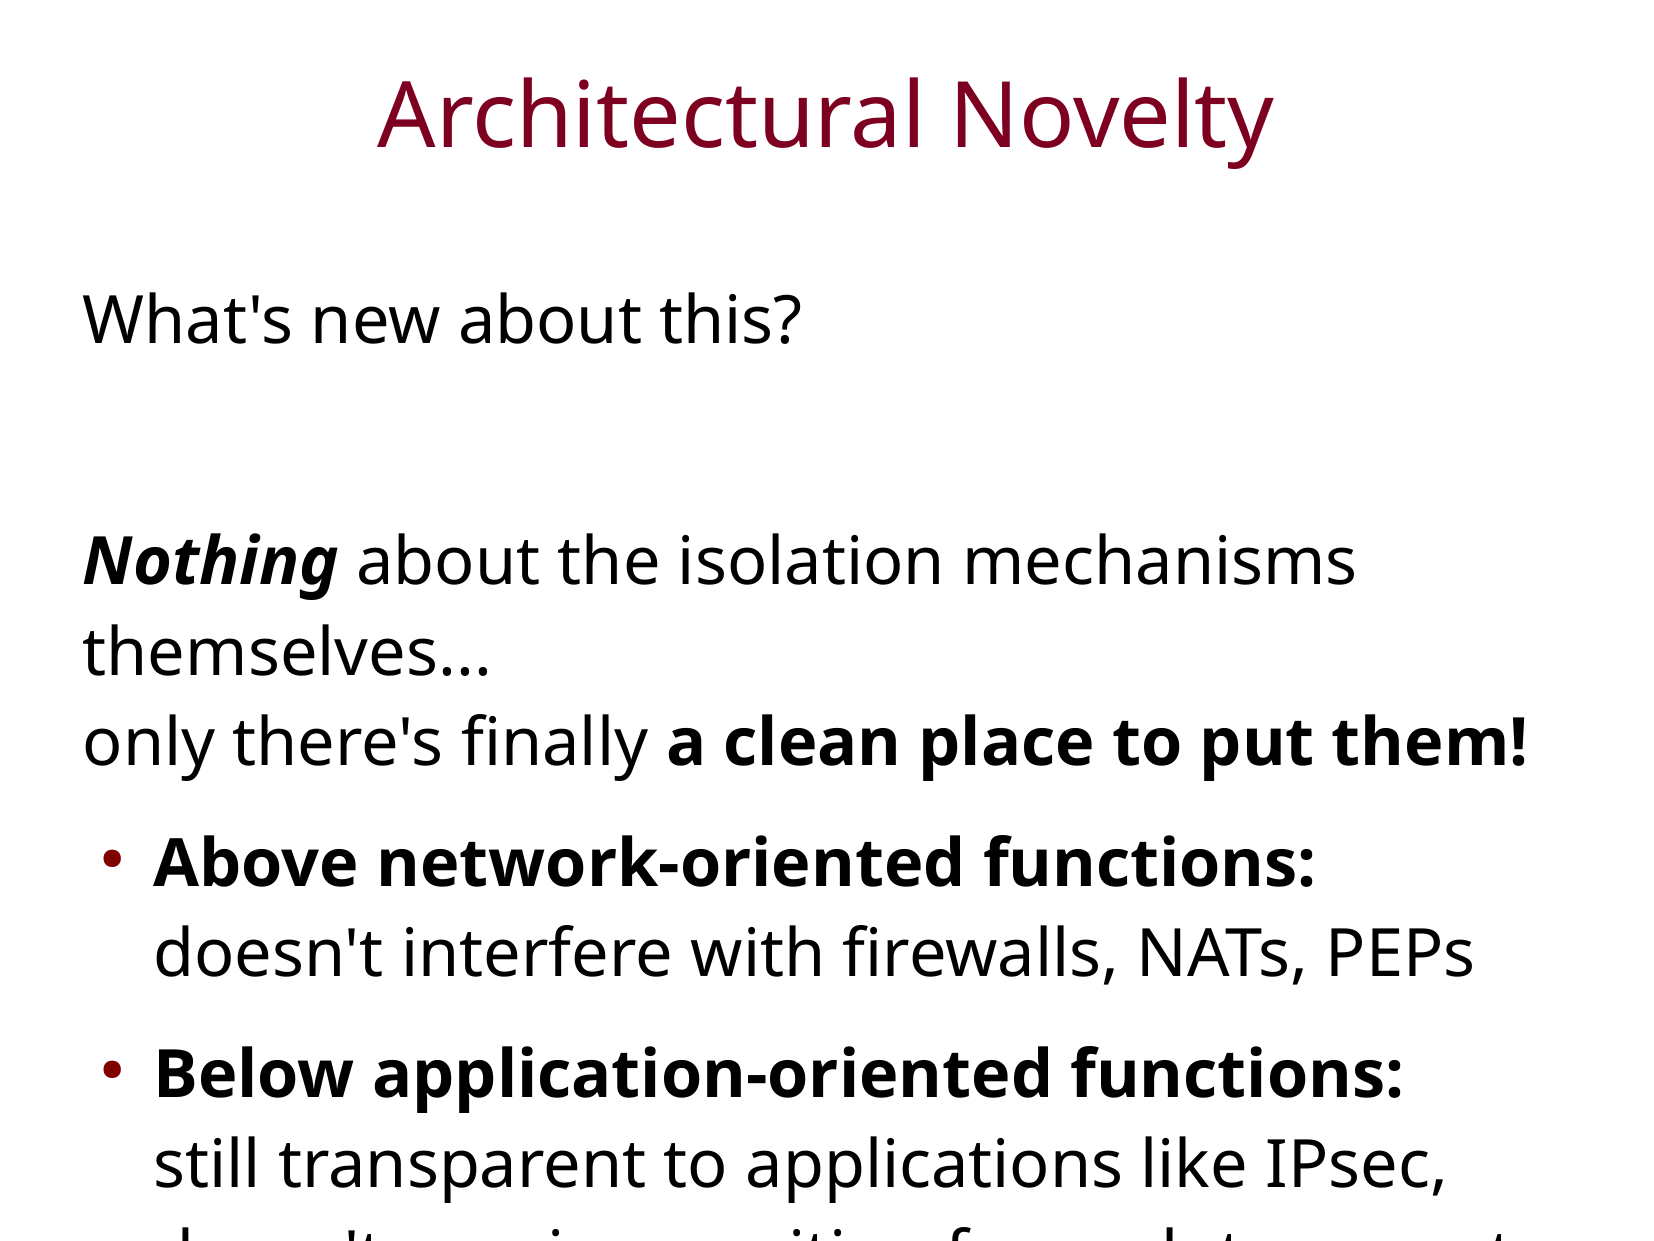

# Architectural Novelty
What's new about this?
Nothing about the isolation mechanisms themselves...
only there's finally a clean place to put them!
Above network-oriented functions:
doesn't interfere with firewalls, NATs, PEPs
Below application-oriented functions:
still transparent to applications like IPsec,
doesn't require rewriting for each transport [DTLS]
& integrating into each application